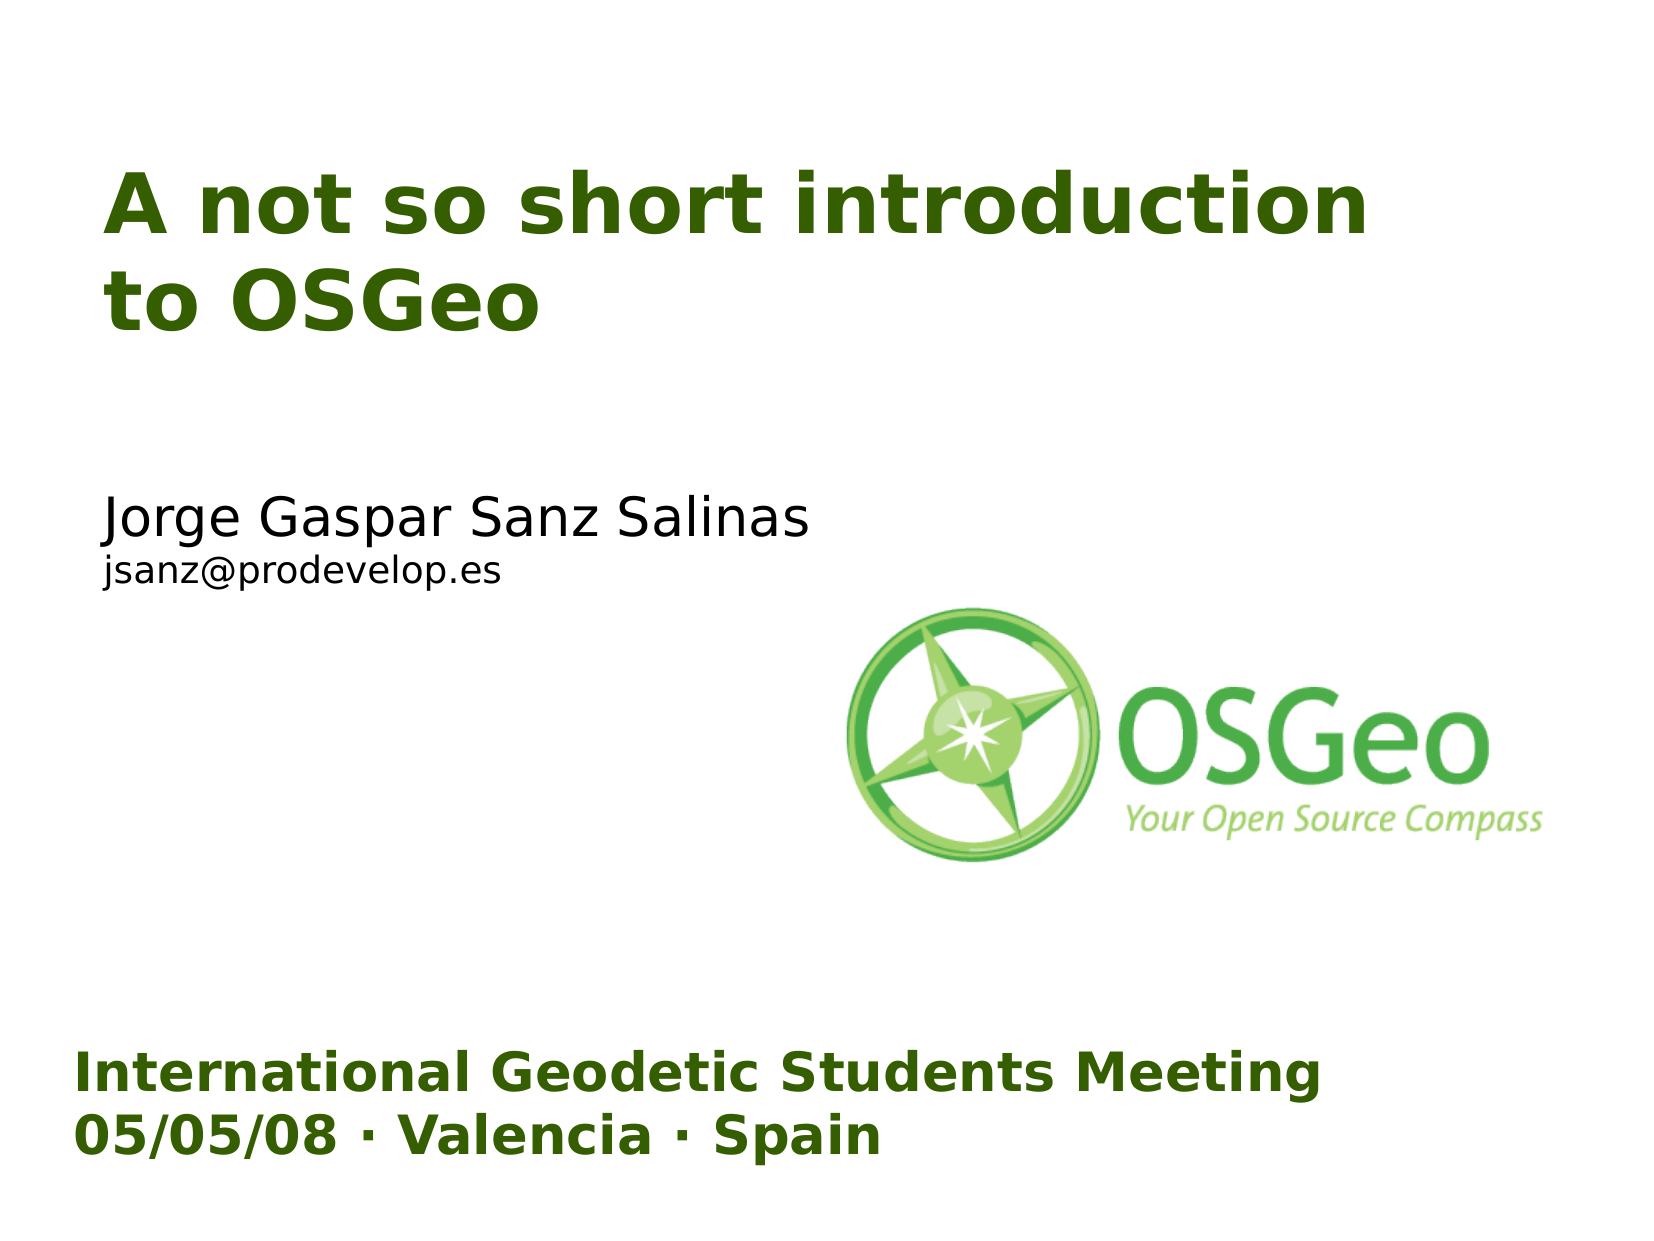

# A not so short introduction to OSGeo
Jorge Gaspar Sanz Salinas
jsanz@prodevelop.es
International Geodetic Students Meeting
05/05/08 · Valencia · Spain